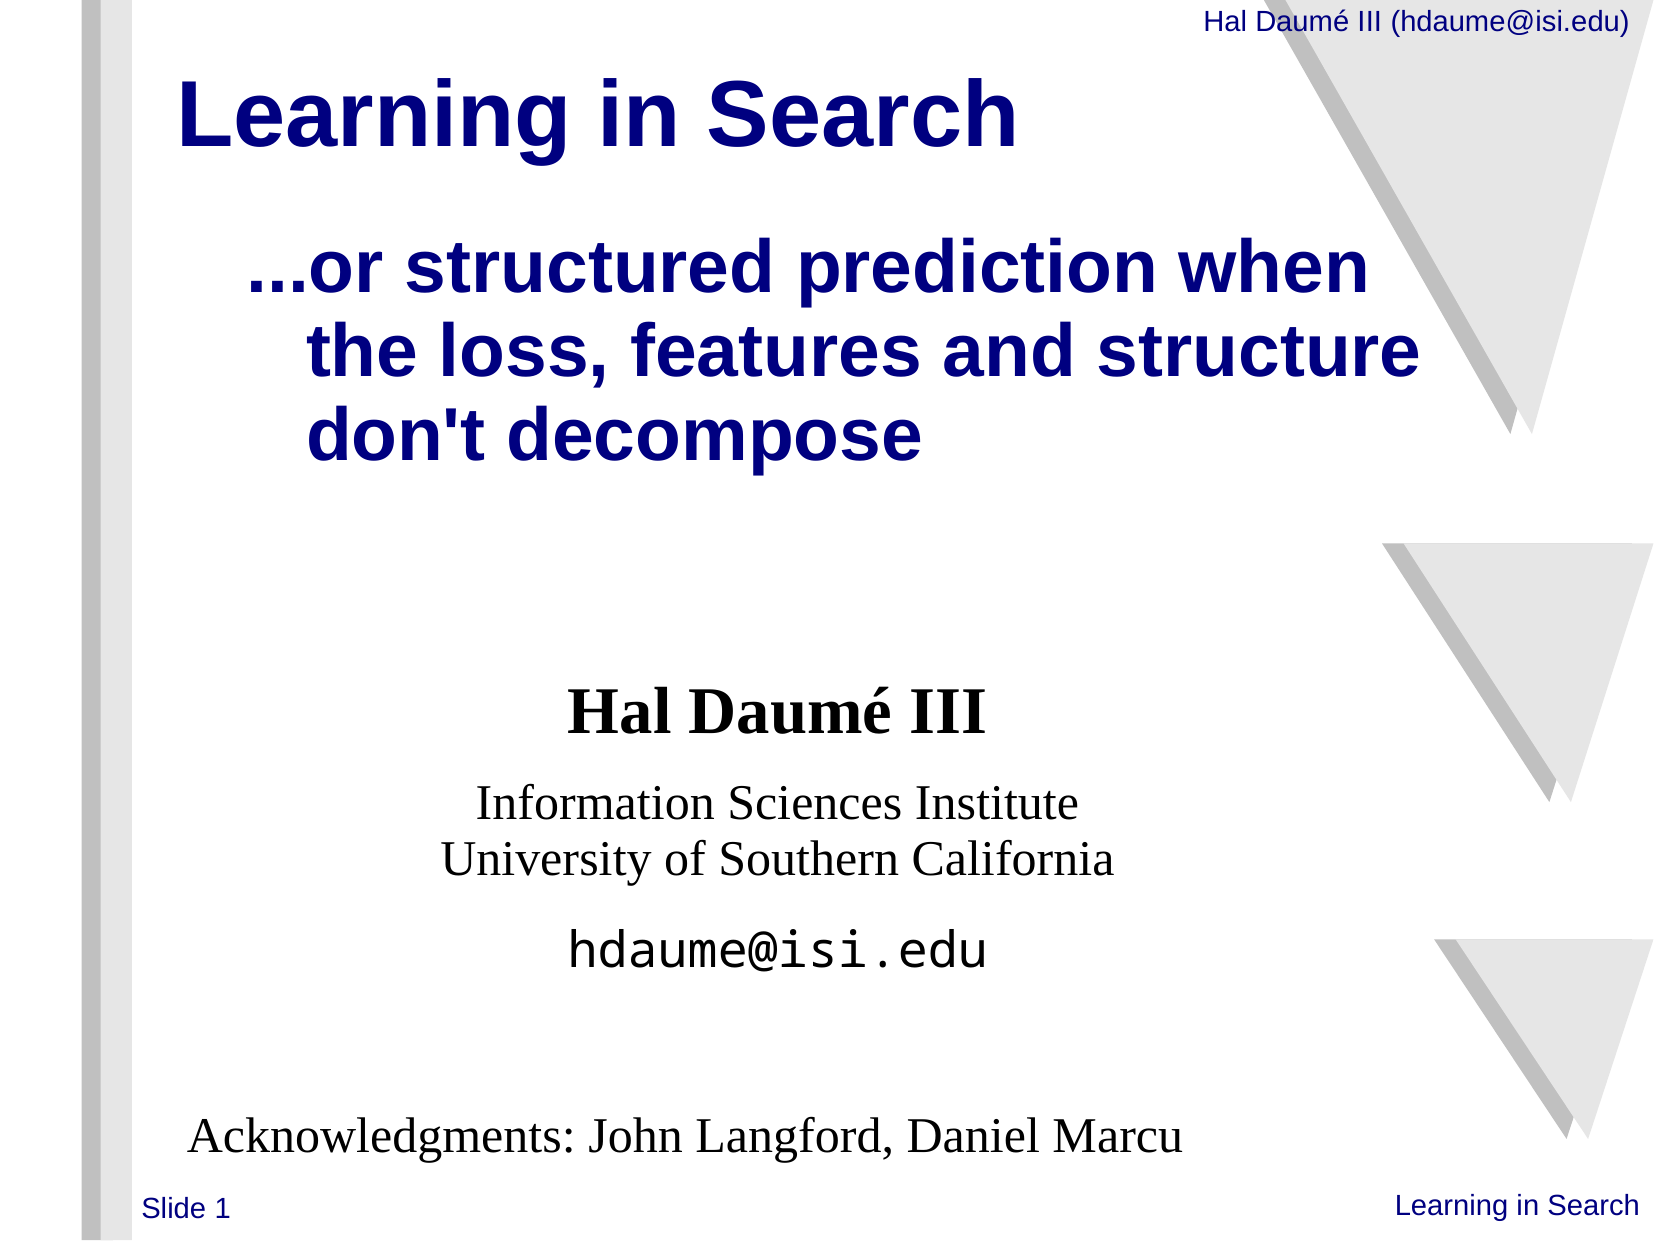

# Learning in Search
...or structured prediction when
the loss, features and structure
don't decompose
Hal Daumé III
Information Sciences Institute
University of Southern California
hdaume@isi.edu
Acknowledgments: John Langford, Daniel Marcu